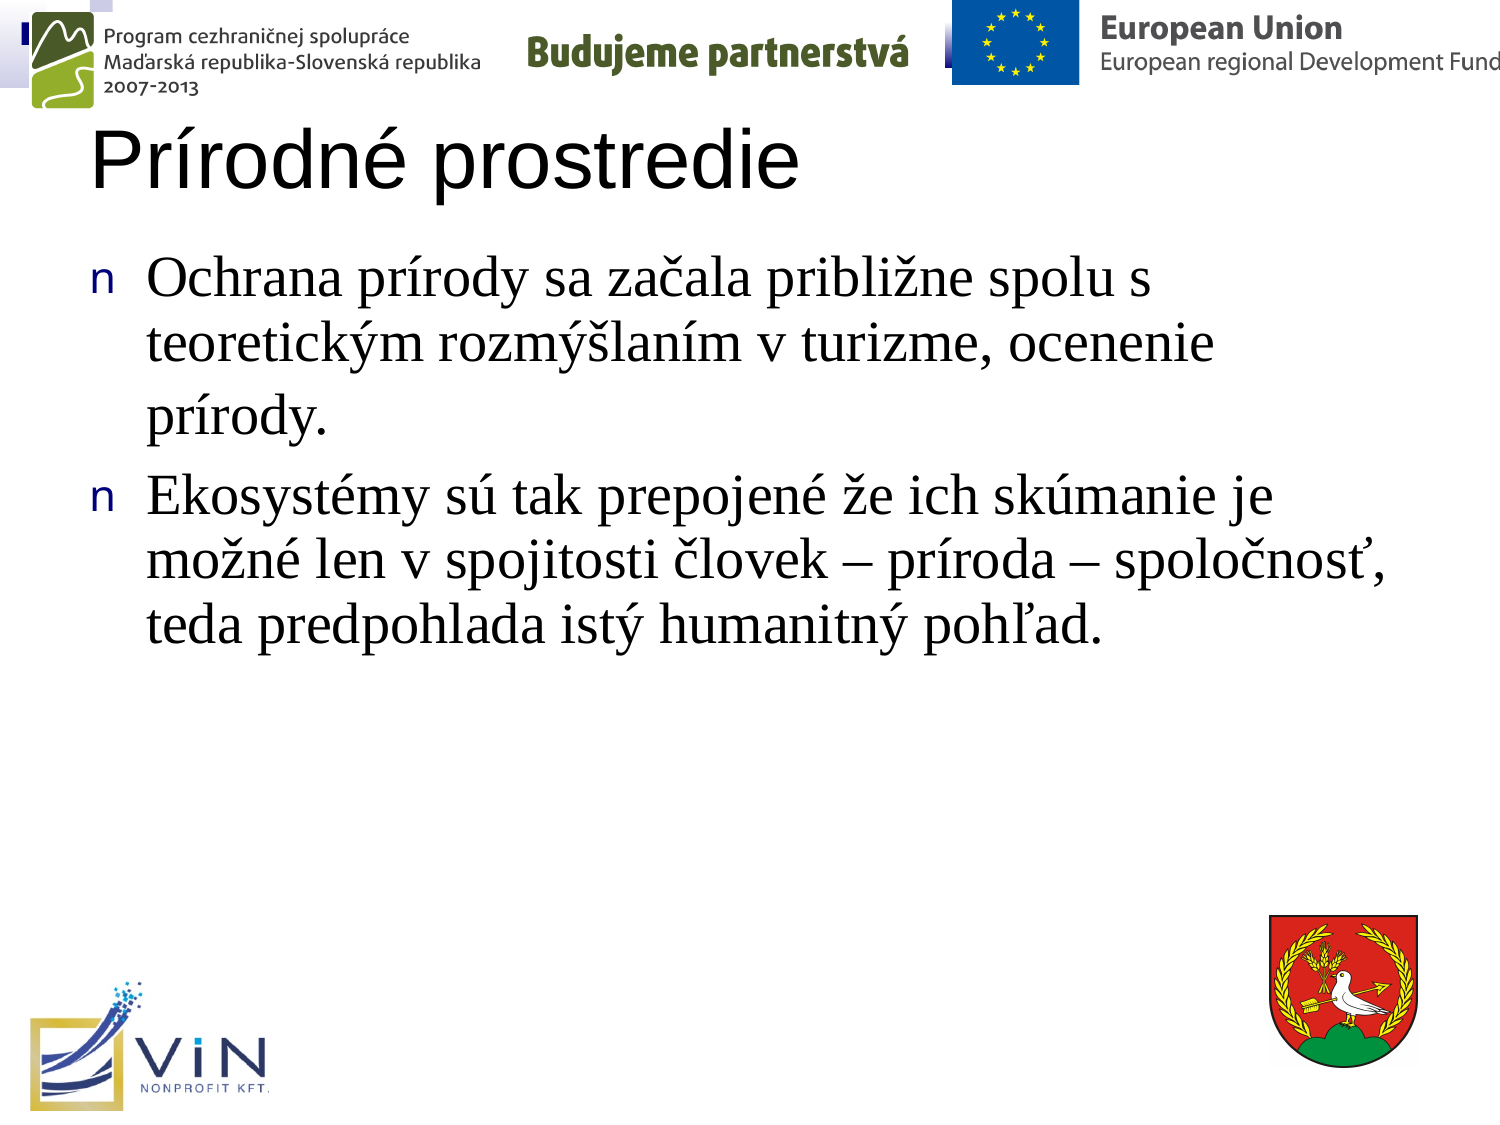

# Prírodné prostredie
Ochrana prírody sa začala približne spolu s teoretickým rozmýšlaním v turizme, ocenenie prírody.
Ekosystémy sú tak prepojené že ich skúmanie je možné len v spojitosti človek – príroda – spoločnosť, teda predpohlada istý humanitný pohľad.